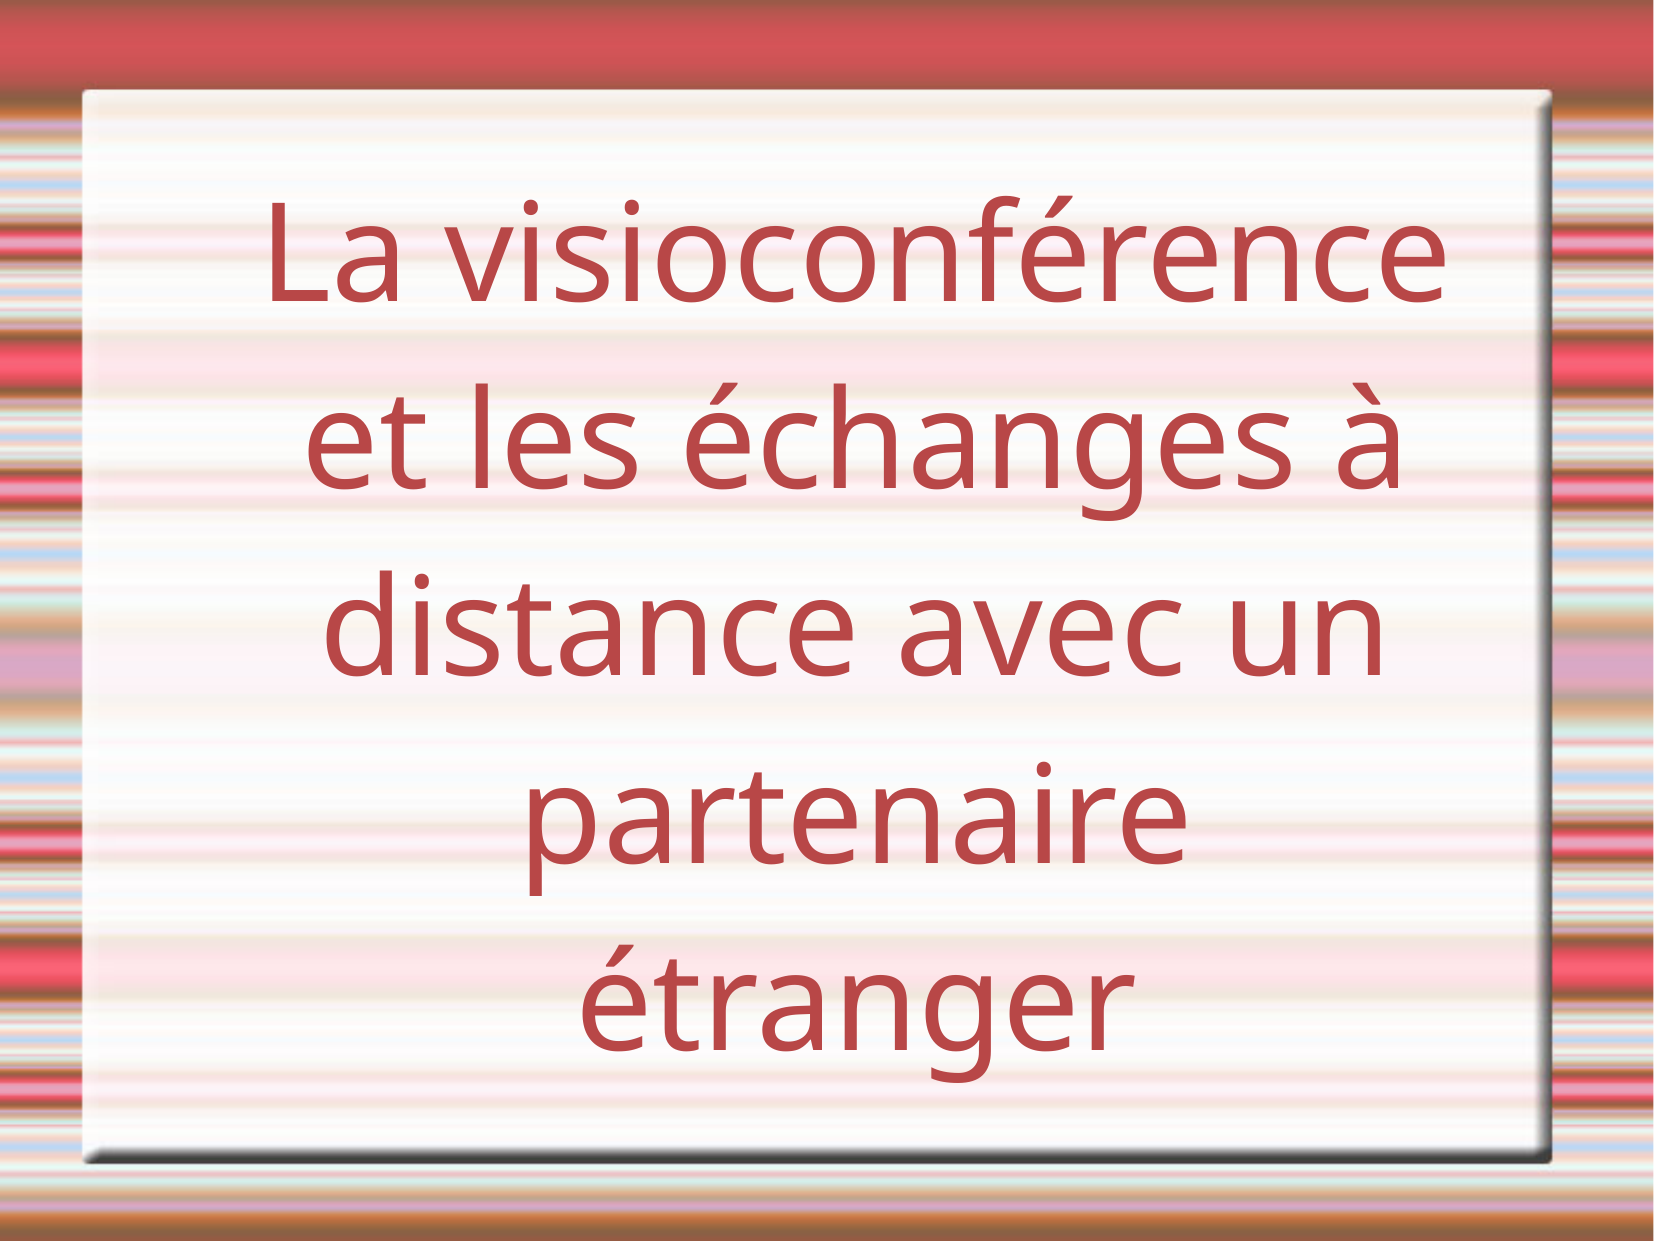

#
La visioconférence et les échanges à distance avec un
partenaire étranger